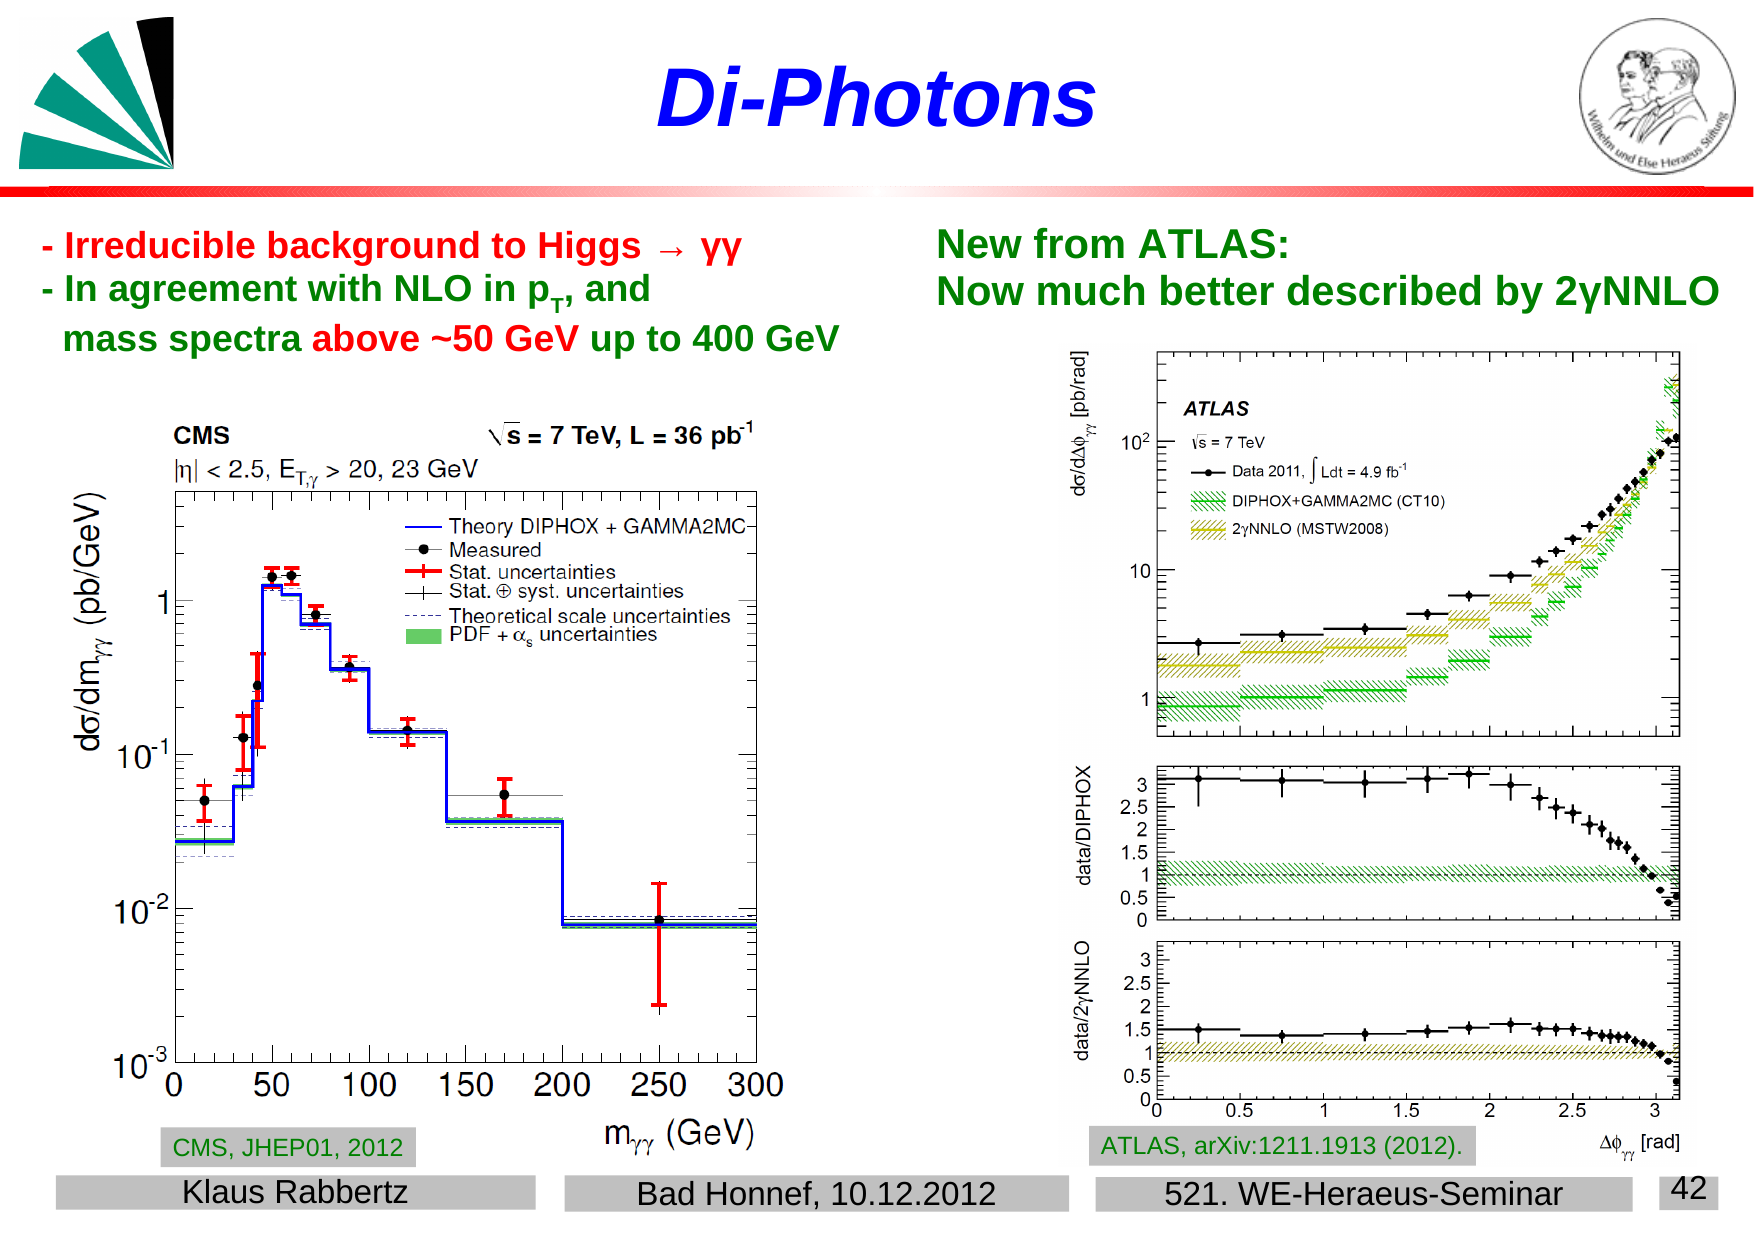

# Di-Photons
New from ATLAS:
Now much better described by 2γNNLO
- Irreducible background to Higgs → γγ
- In agreement with NLO in pT, and
 mass spectra above ~50 GeV up to 400 GeV
ATLAS, arXiv:1211.1913 (2012).
CMS, JHEP01, 2012